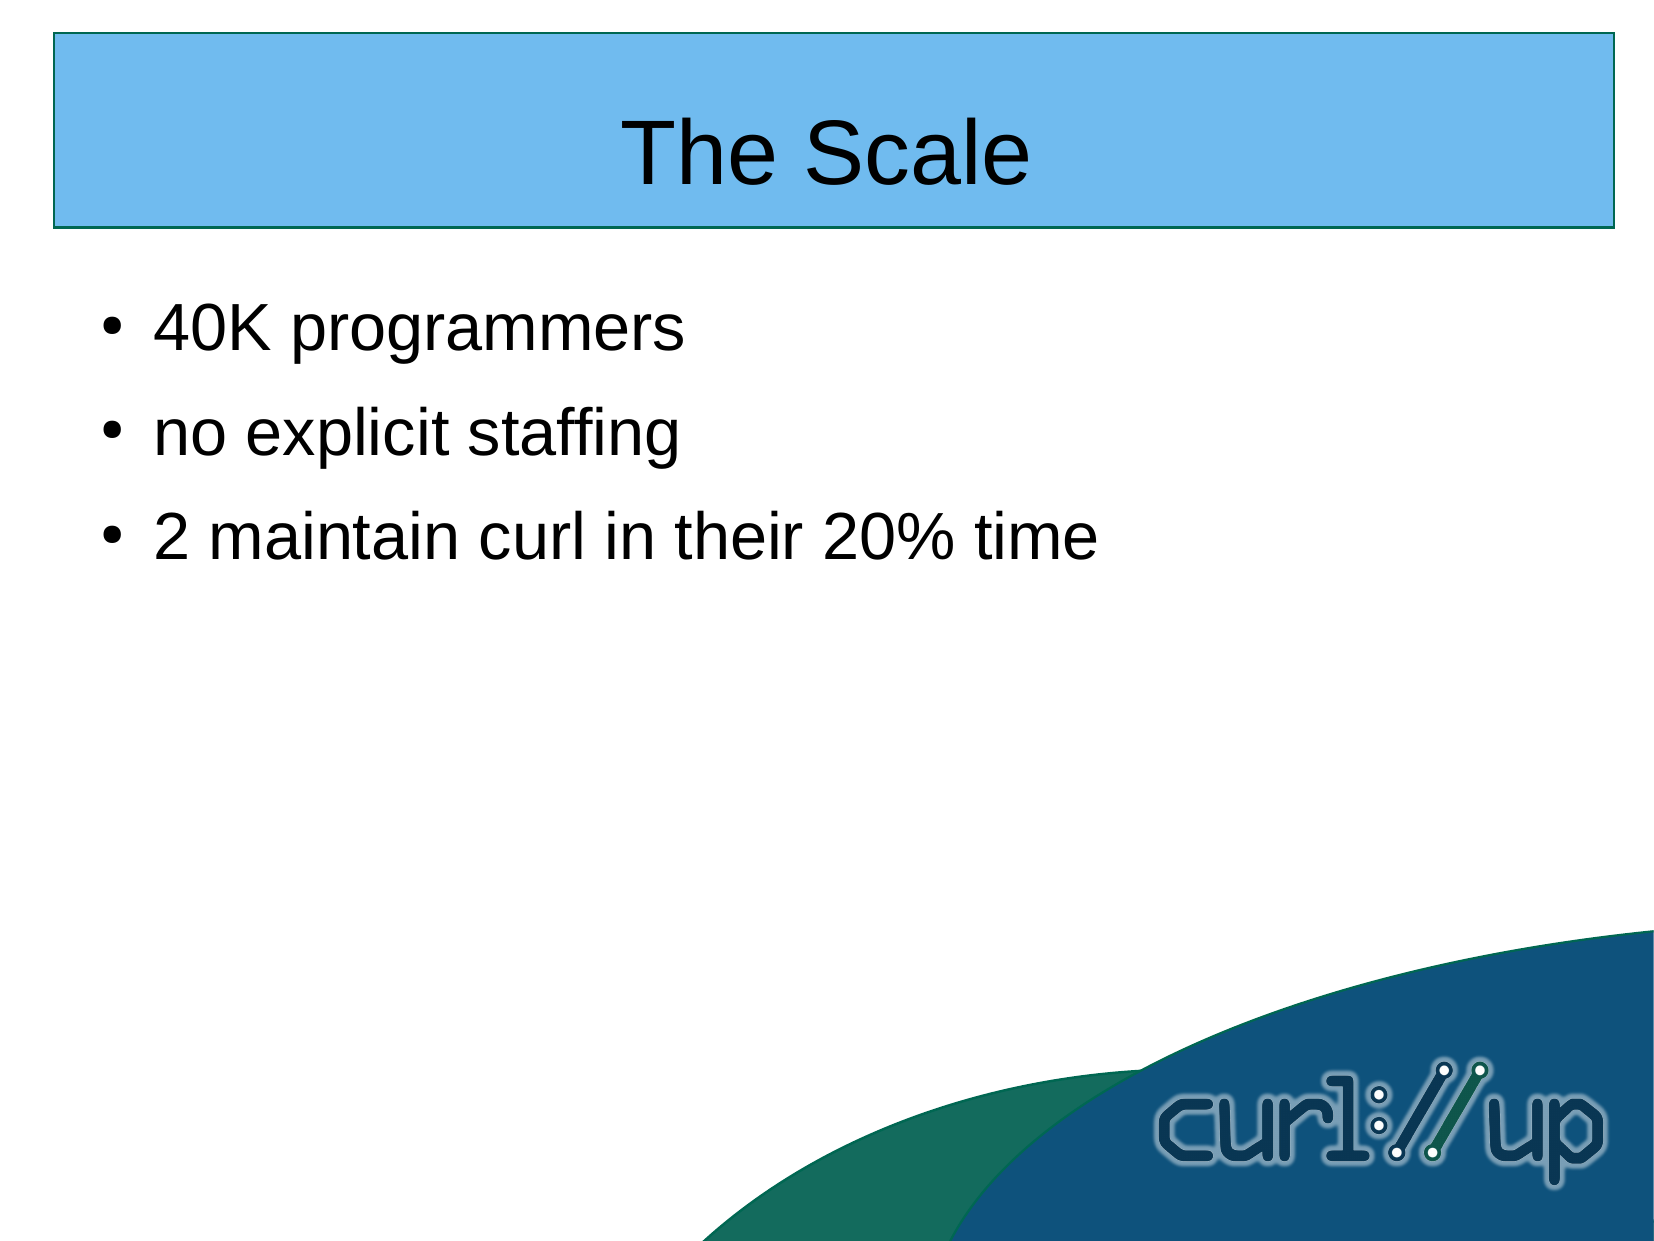

# The Scale
40K programmers
no explicit staffing
2 maintain curl in their 20% time